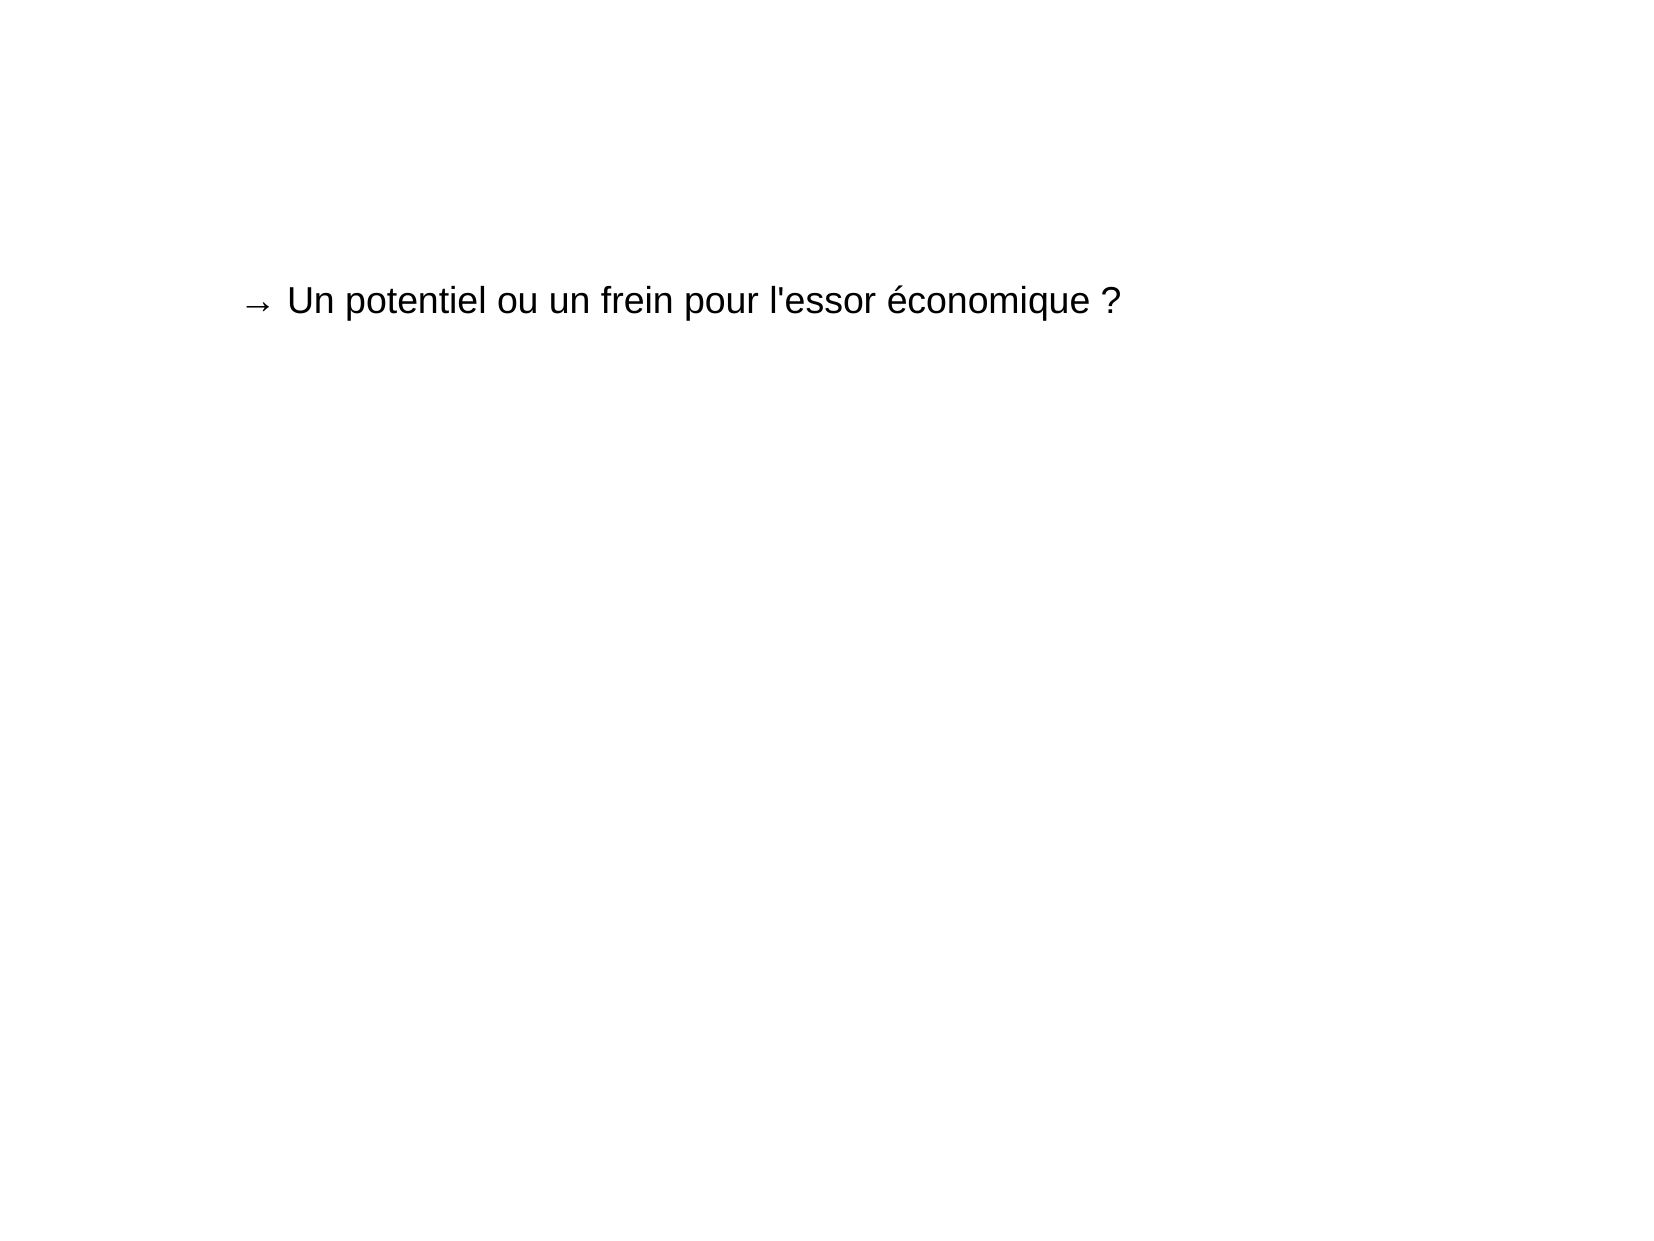

→ Un potentiel ou un frein pour l'essor économique ?